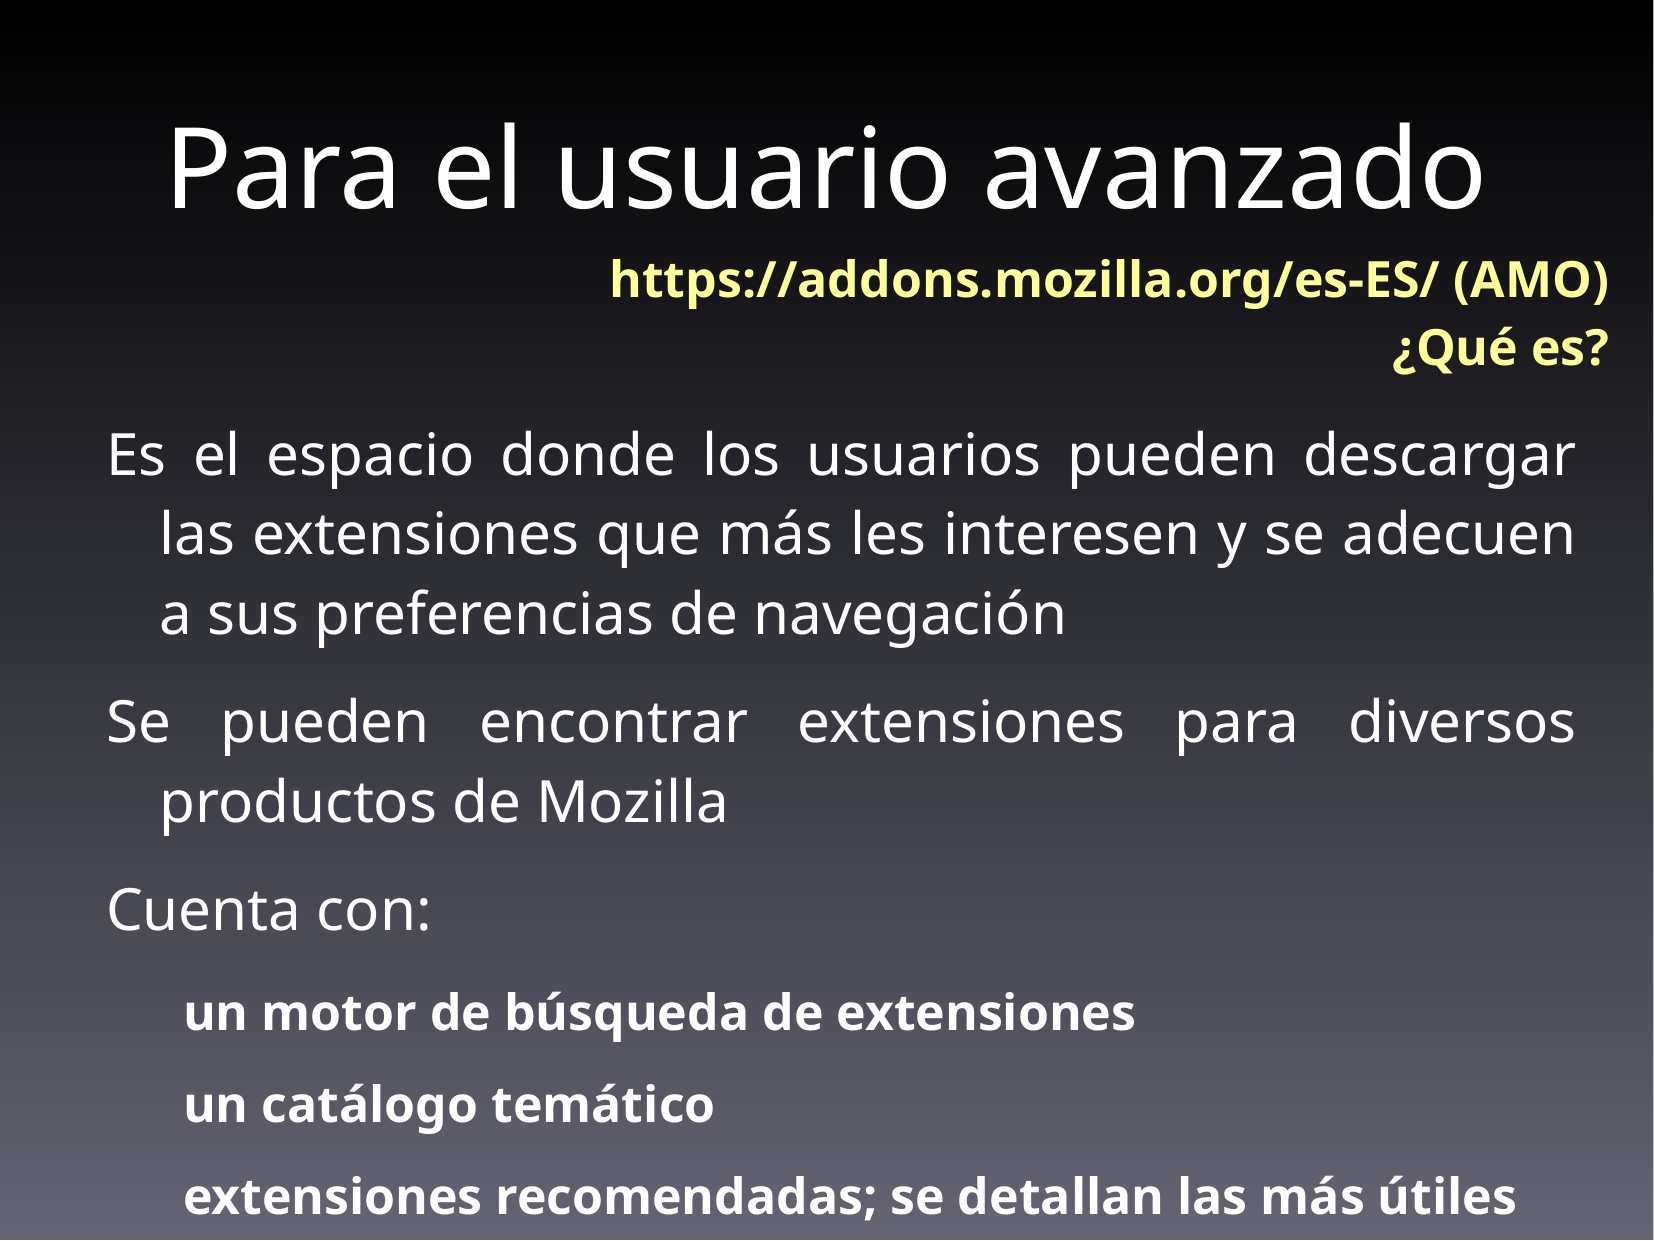

# Para el usuario avanzado
https://addons.mozilla.org/es-ES/ (AMO)
¿Qué es?
Es el espacio donde los usuarios pueden descargar las extensiones que más les interesen y se adecuen a sus preferencias de navegación
Se pueden encontrar extensiones para diversos productos de Mozilla
Cuenta con:
un motor de búsqueda de extensiones
un catálogo temático
extensiones recomendadas; se detallan las más útiles